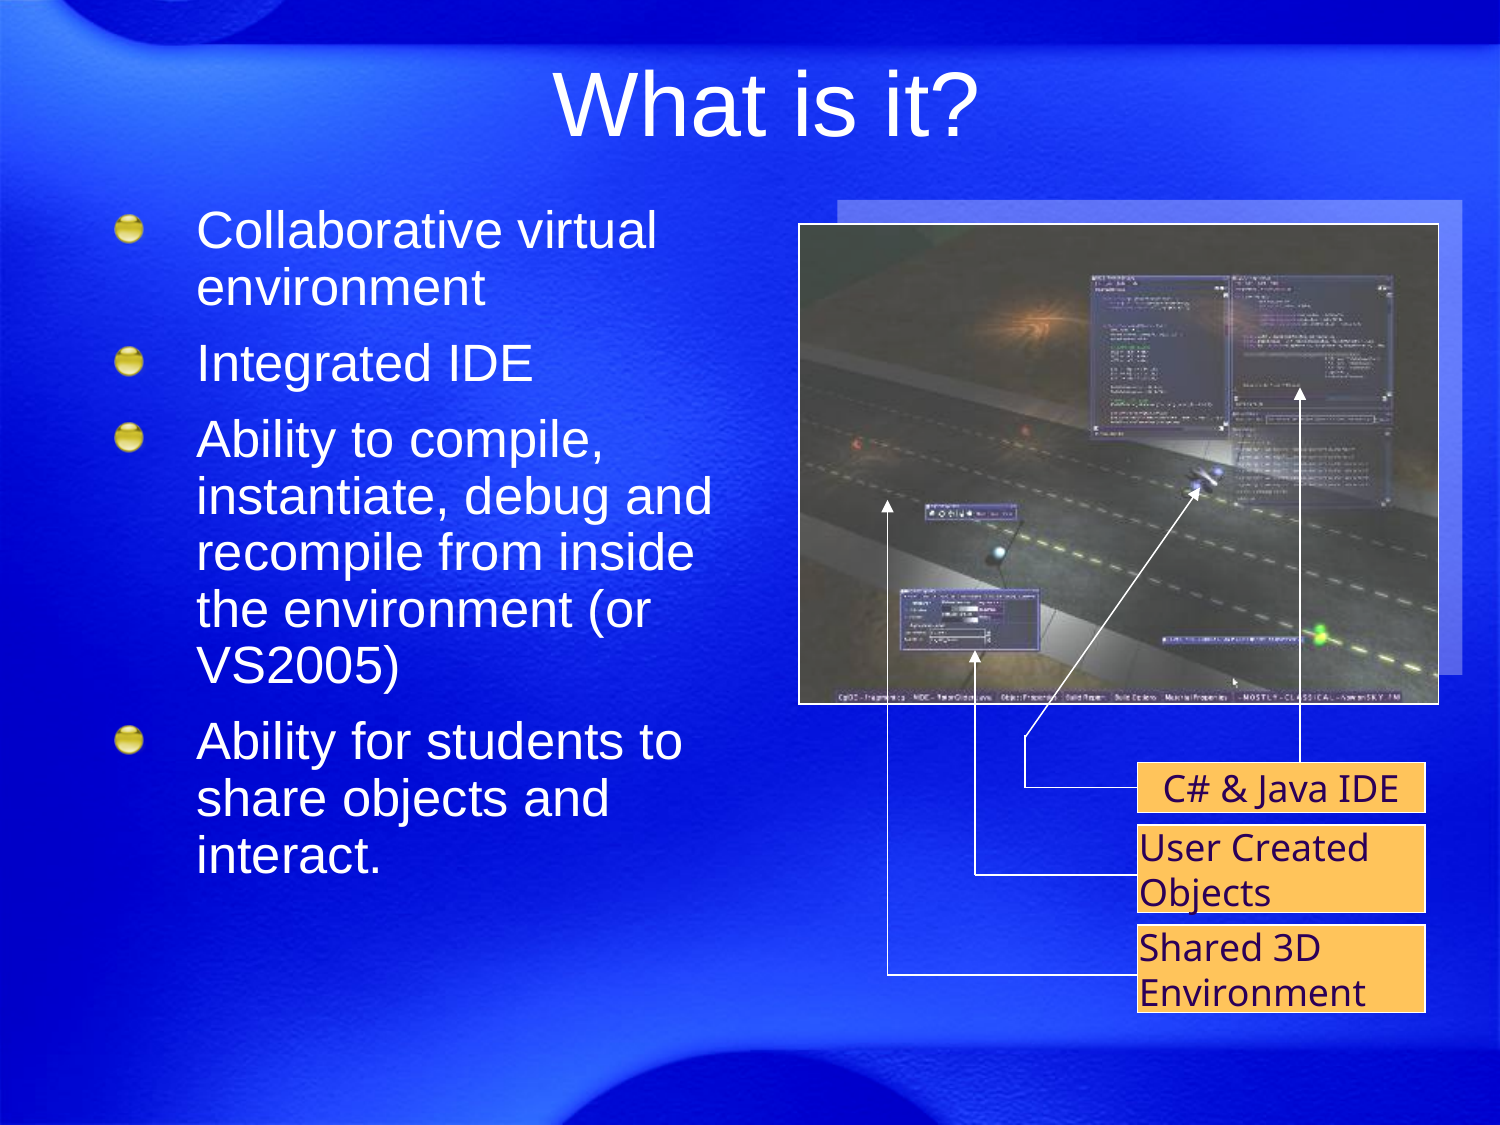

# What is it?
Collaborative virtual environment
Integrated IDE
Ability to compile, instantiate, debug and recompile from inside the environment (or VS2005)
Ability for students to share objects and interact.
C# & Java IDE
User Created
Objects
Shared 3D
Environment